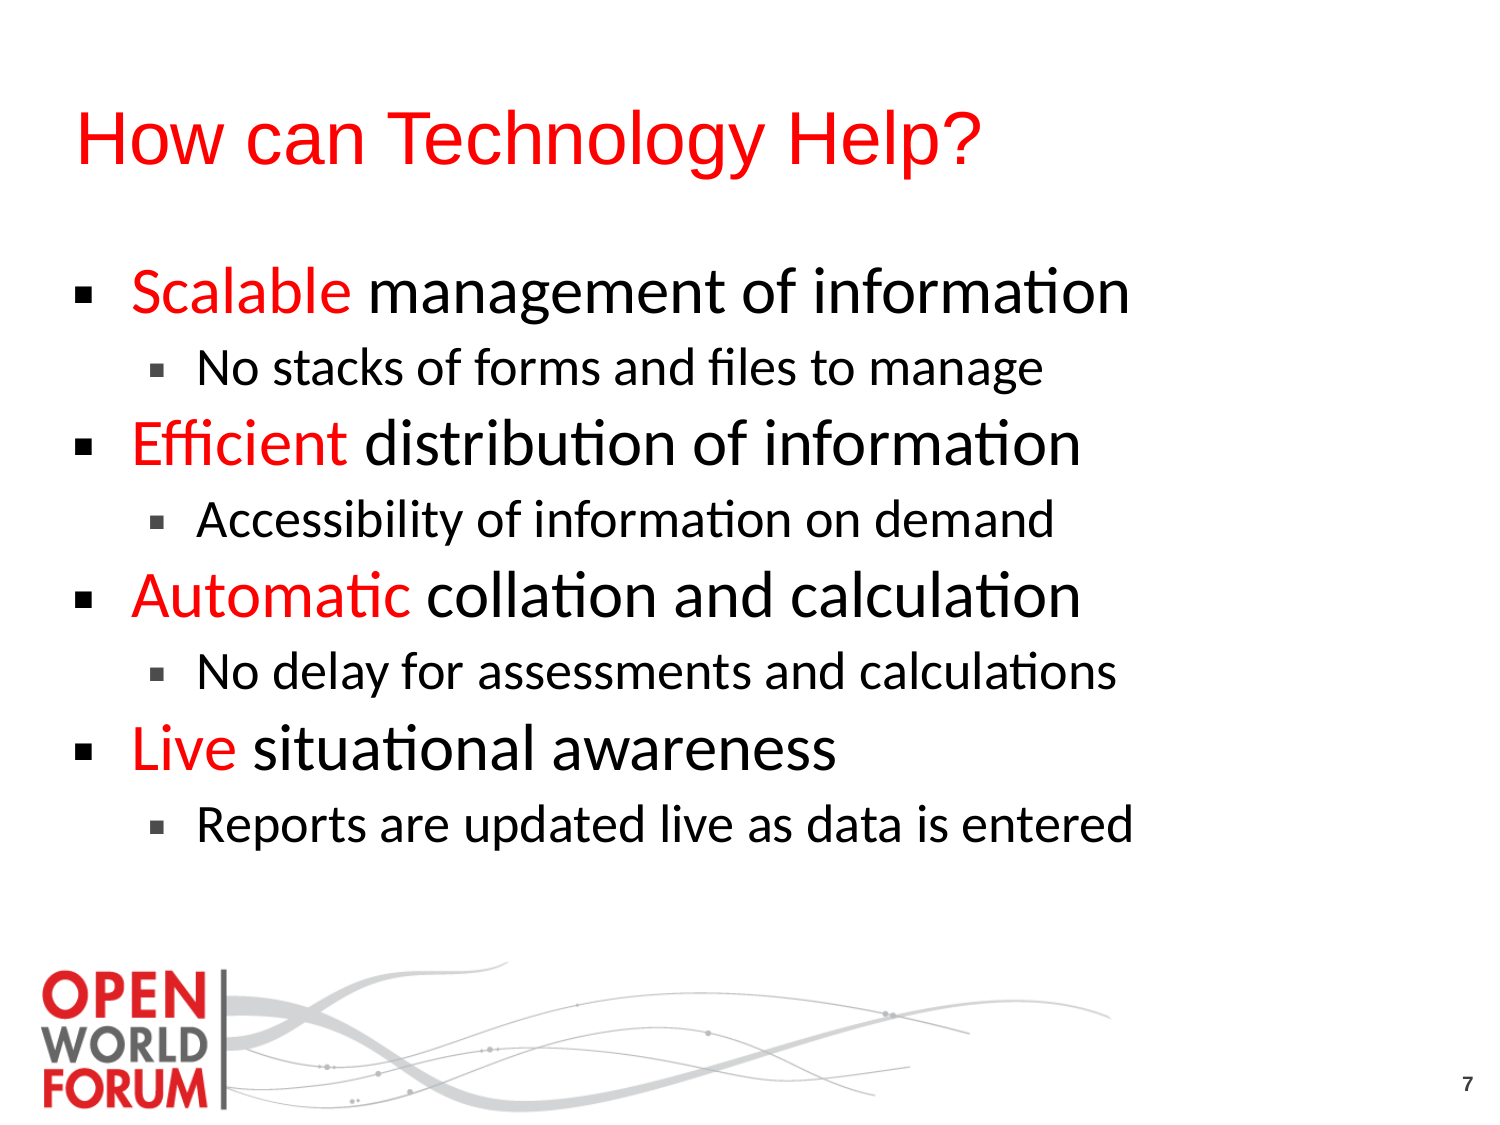

# How can Technology Help?
Scalable management of information
No stacks of forms and files to manage
Efficient distribution of information
Accessibility of information on demand
Automatic collation and calculation
No delay for assessments and calculations
Live situational awareness
Reports are updated live as data is entered
7